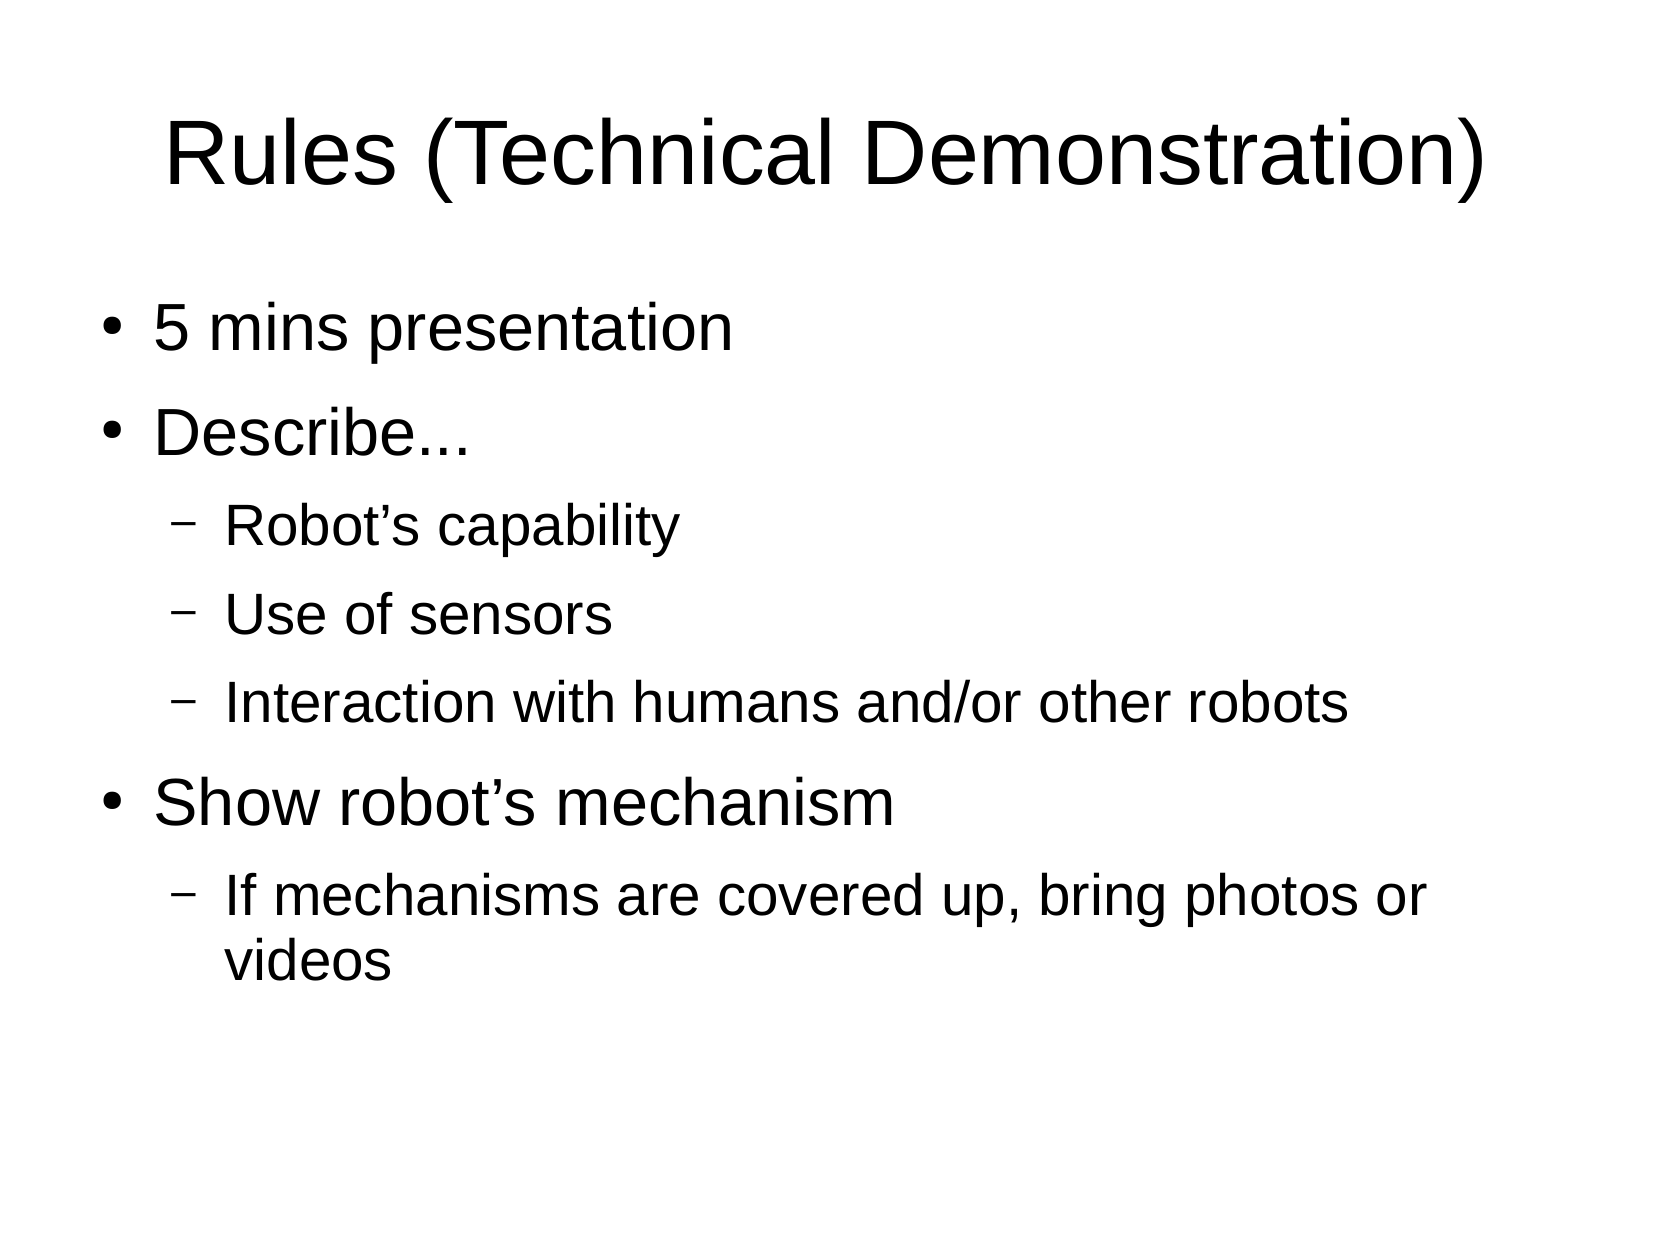

# Rules (Technical Demonstration)
5 mins presentation
Describe...
Robot’s capability
Use of sensors
Interaction with humans and/or other robots
Show robot’s mechanism
If mechanisms are covered up, bring photos or videos